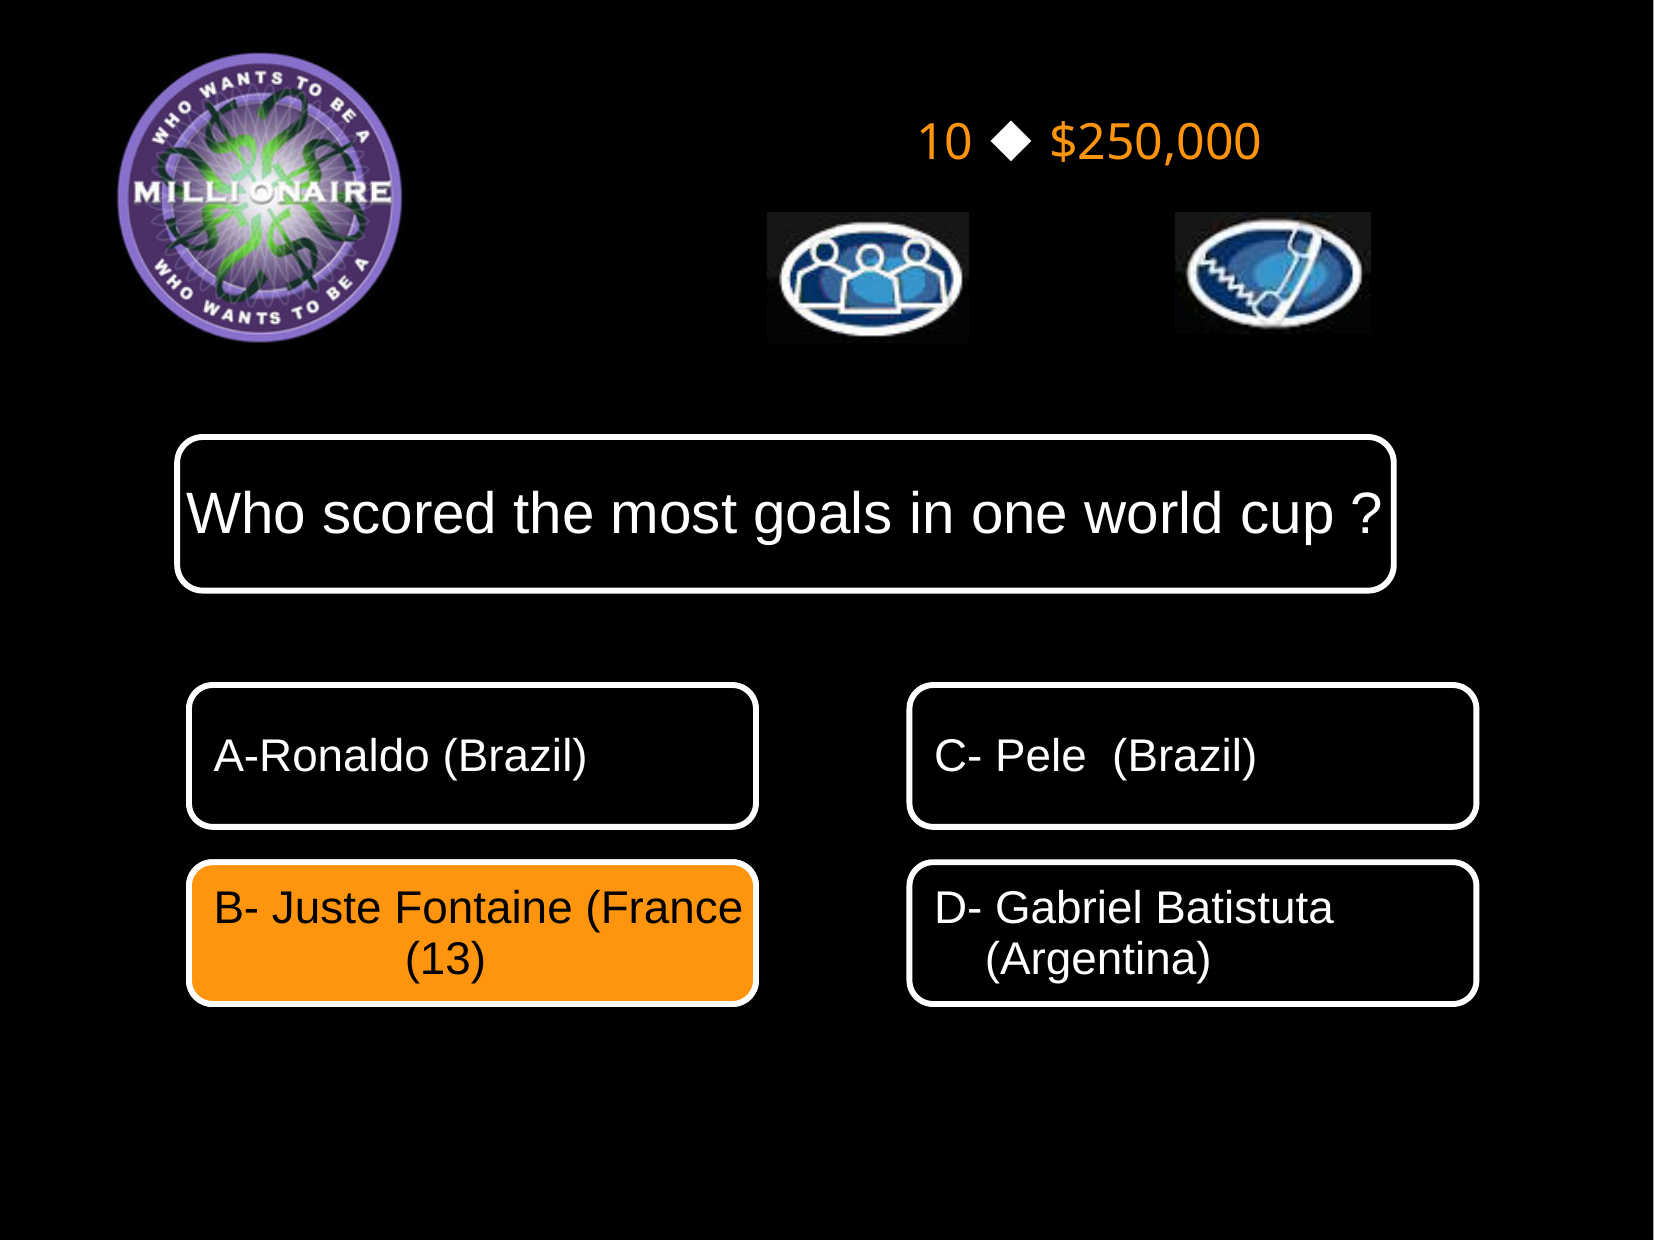

10  $250,000
Who scored the most goals in one world cup ?
A-Ronaldo (Brazil)
C- Pele (Brazil)
B- Juste Fontaine (France)
B- Juste Fontaine (France
 (13)
D- Gabriel Batistuta
 (Argentina)